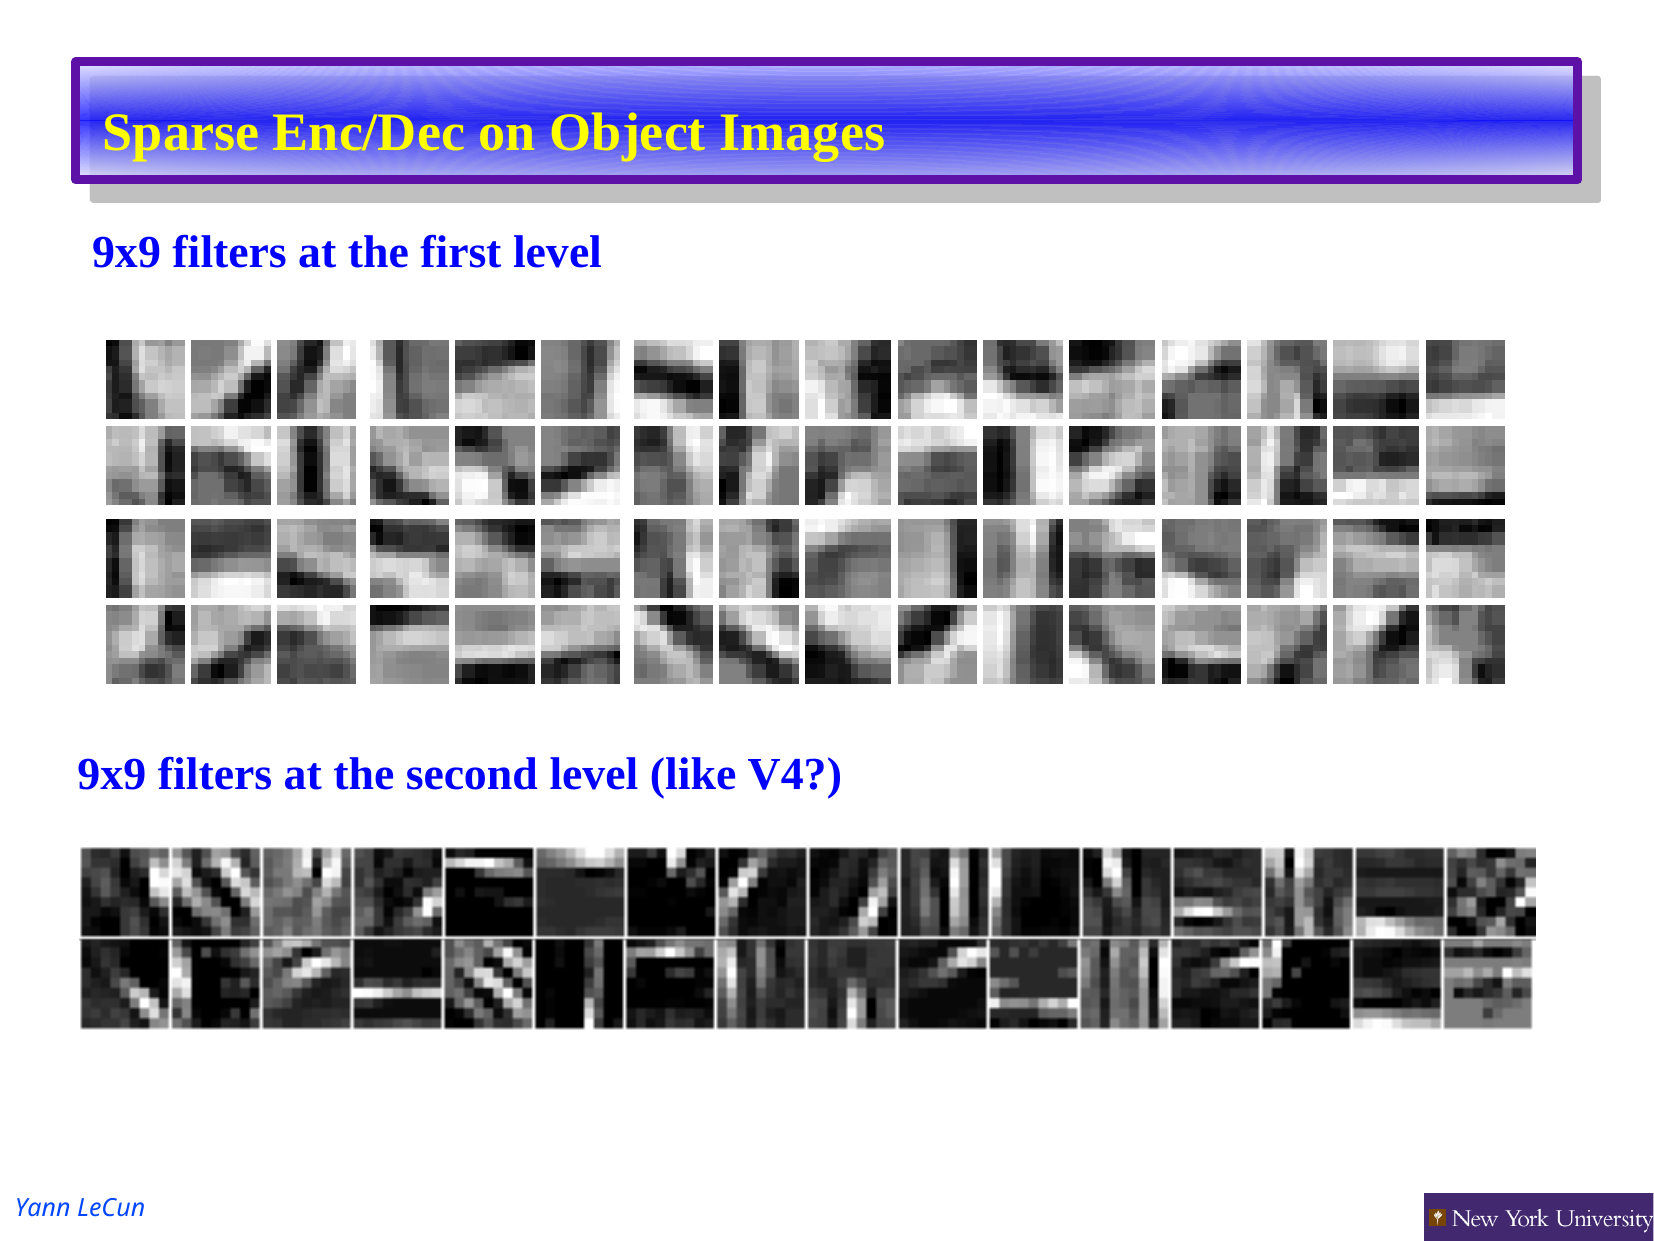

# Sparse Enc/Dec on Object Images
9x9 filters at the first level
9x9 filters at the second level (like V4?)